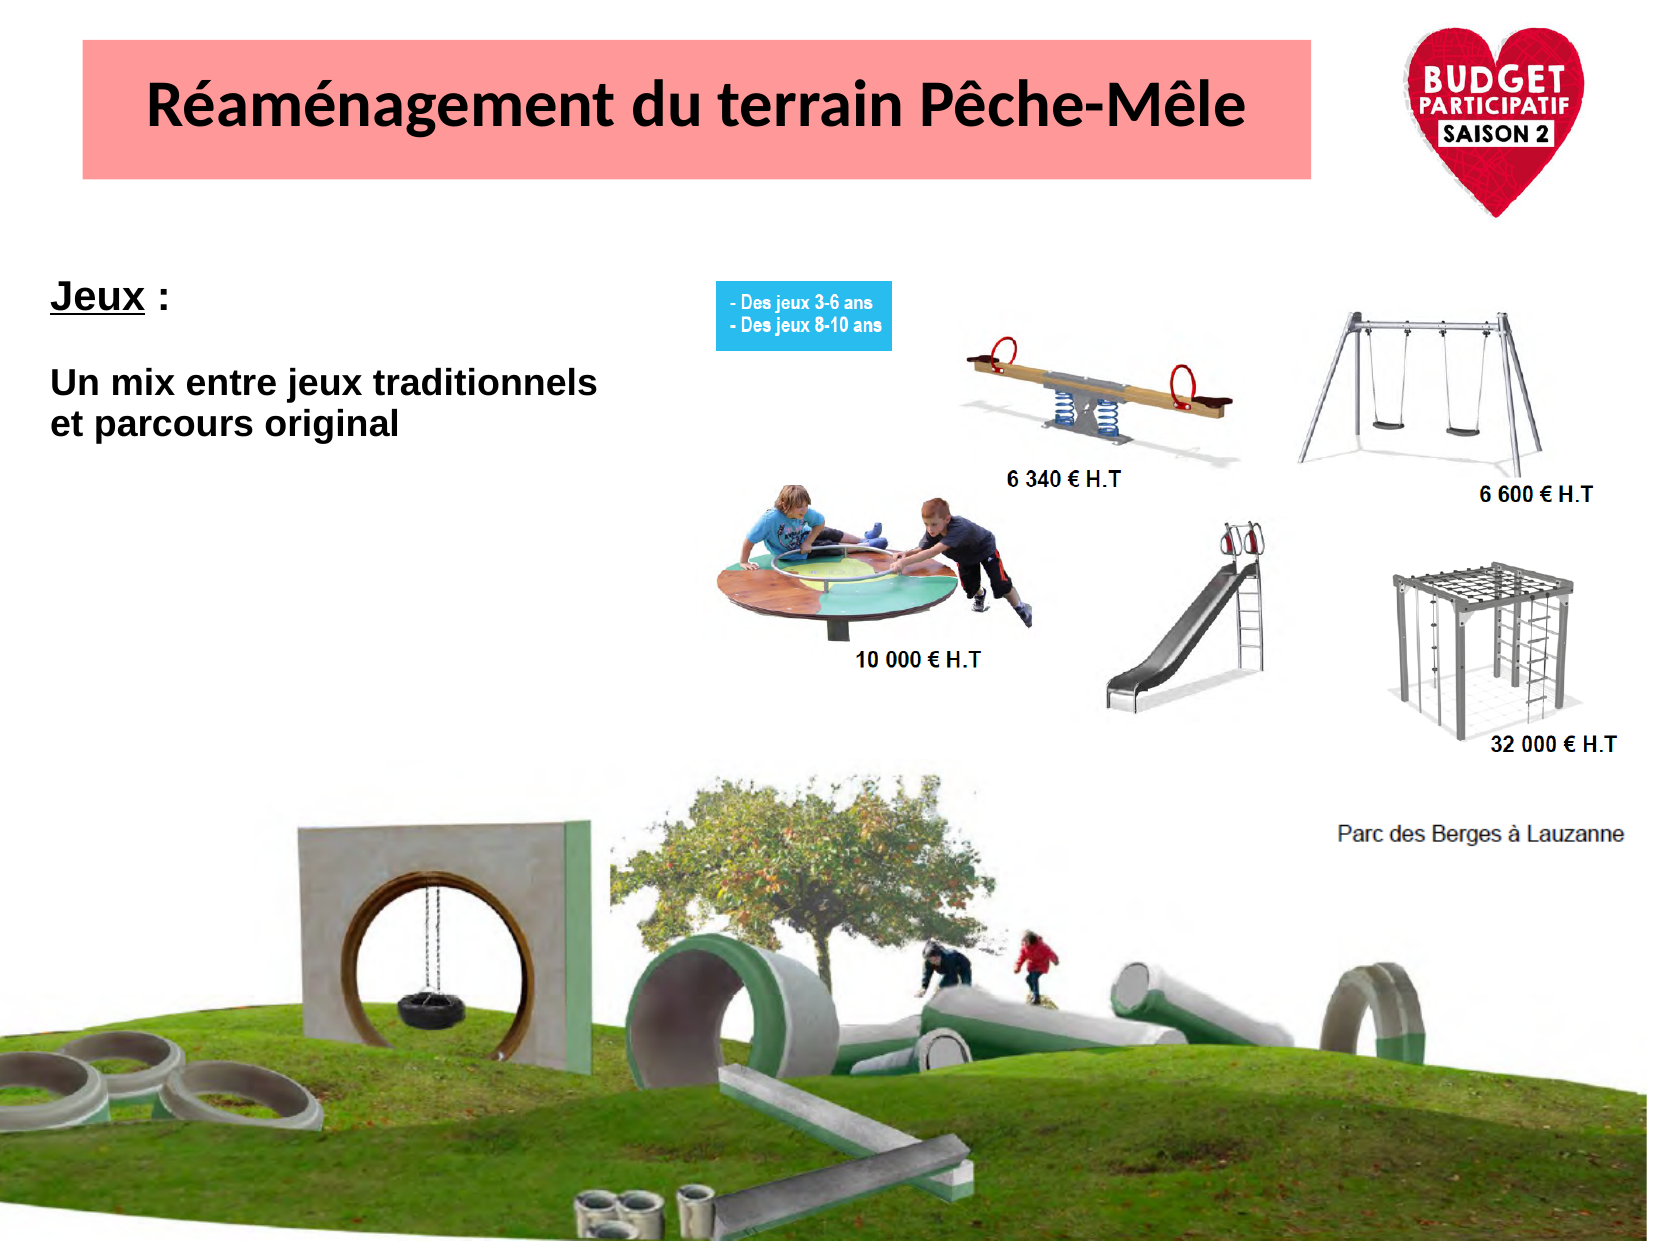

# Réaménagement du terrain Pêche-Mêle
Jeux :
Un mix entre jeux traditionnels et parcours original